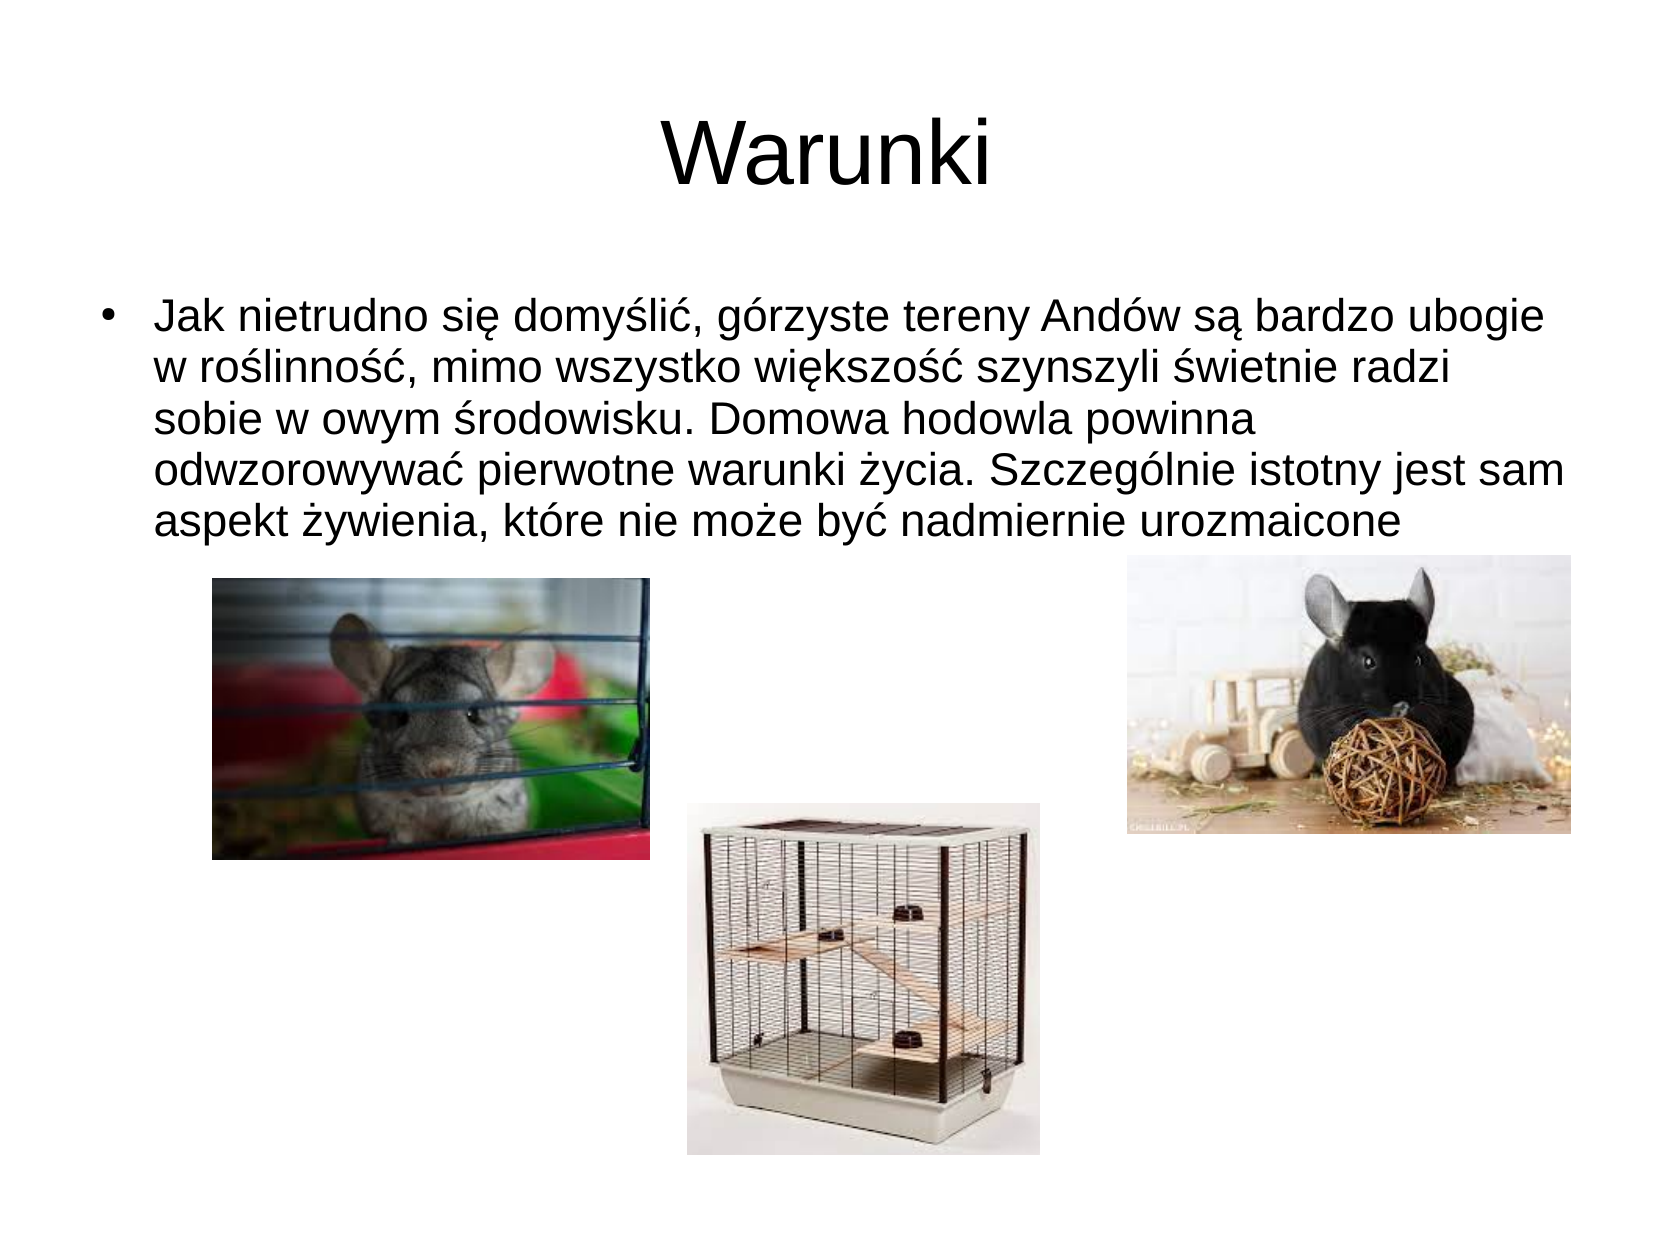

# Warunki
Jak nietrudno się domyślić, górzyste tereny Andów są bardzo ubogie w roślinność, mimo wszystko większość szynszyli świetnie radzi sobie w owym środowisku. Domowa hodowla powinna odwzorowywać pierwotne warunki życia. Szczególnie istotny jest sam aspekt żywienia, które nie może być nadmiernie urozmaicone